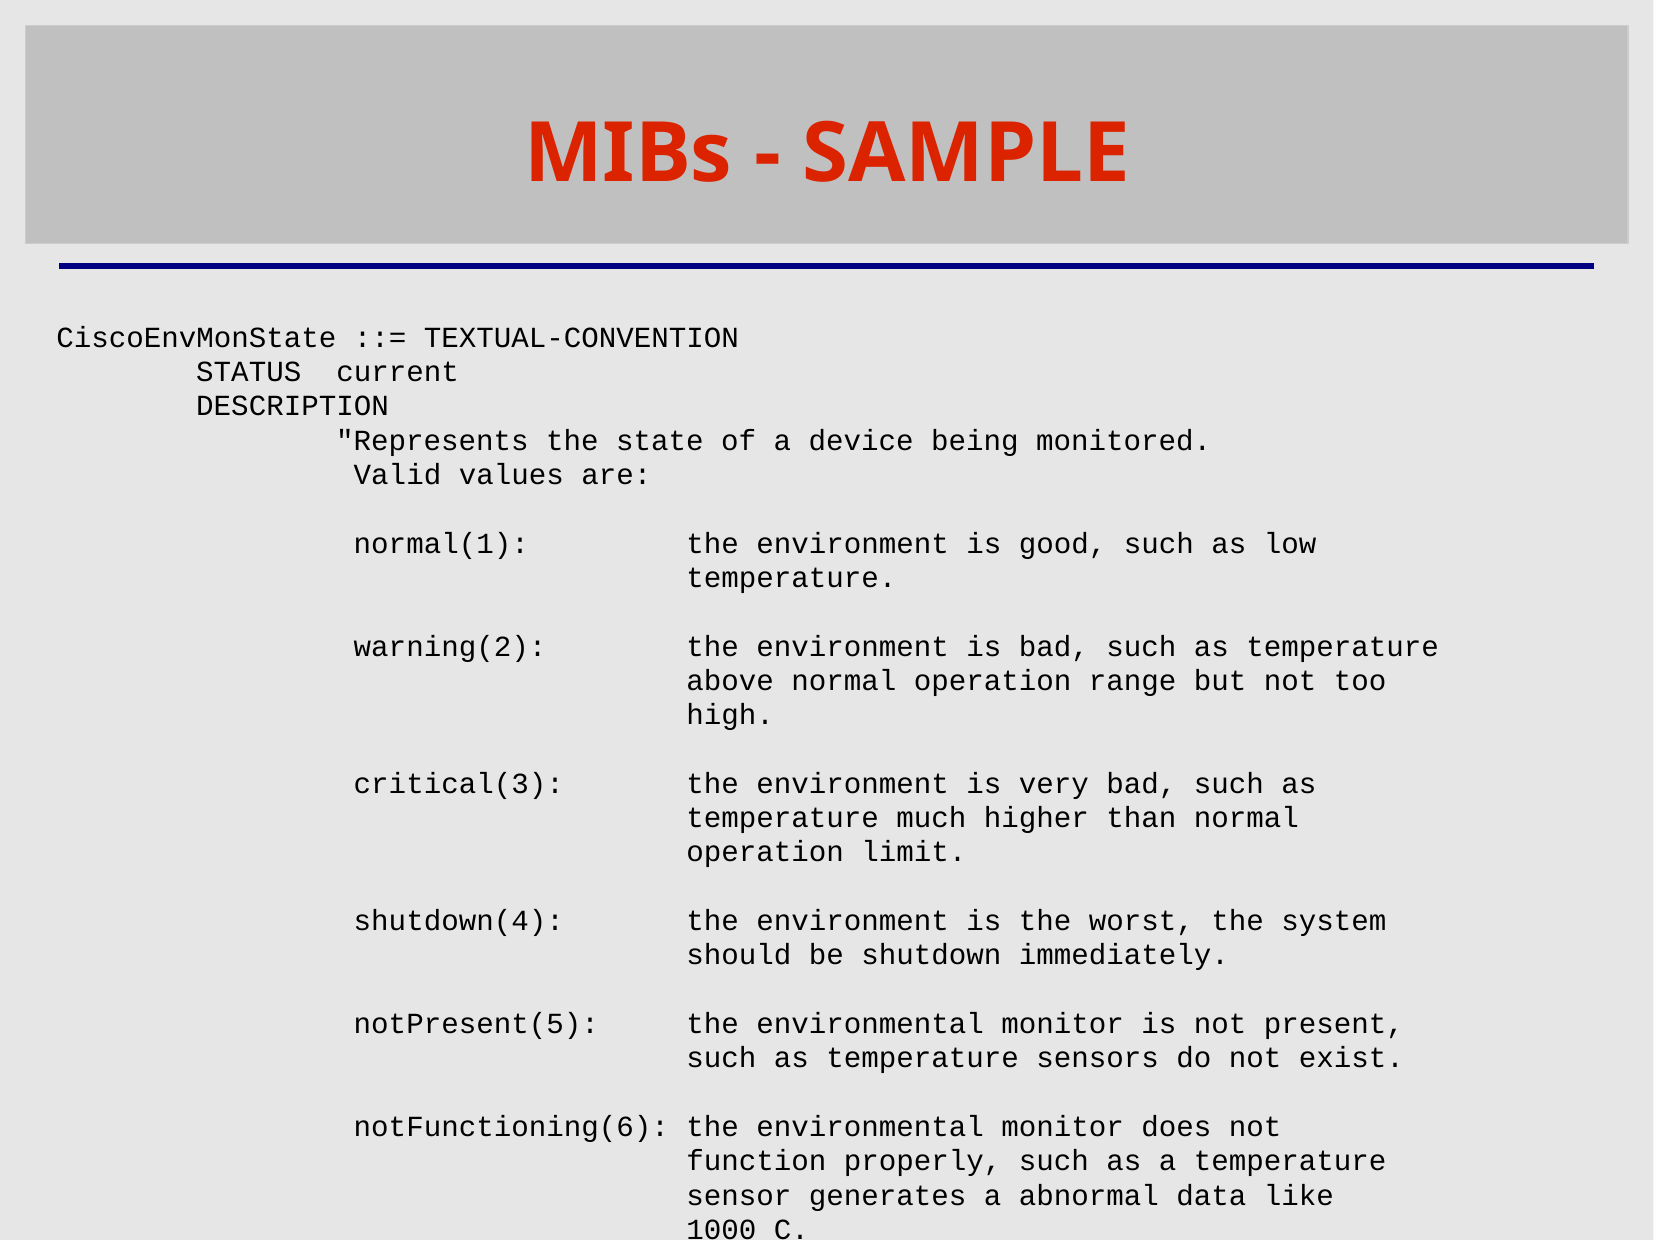

# MIBs - SAMPLE
CiscoEnvMonState ::= TEXTUAL-CONVENTION
 STATUS current
 DESCRIPTION
 "Represents the state of a device being monitored.
 Valid values are:
 normal(1): the environment is good, such as low
 temperature.
 warning(2): the environment is bad, such as temperature
 above normal operation range but not too
 high.
 critical(3): the environment is very bad, such as
 temperature much higher than normal
 operation limit.
 shutdown(4): the environment is the worst, the system
 should be shutdown immediately.
 notPresent(5): the environmental monitor is not present,
 such as temperature sensors do not exist.
 notFunctioning(6): the environmental monitor does not
 function properly, such as a temperature
 sensor generates a abnormal data like
 1000 C.
				”